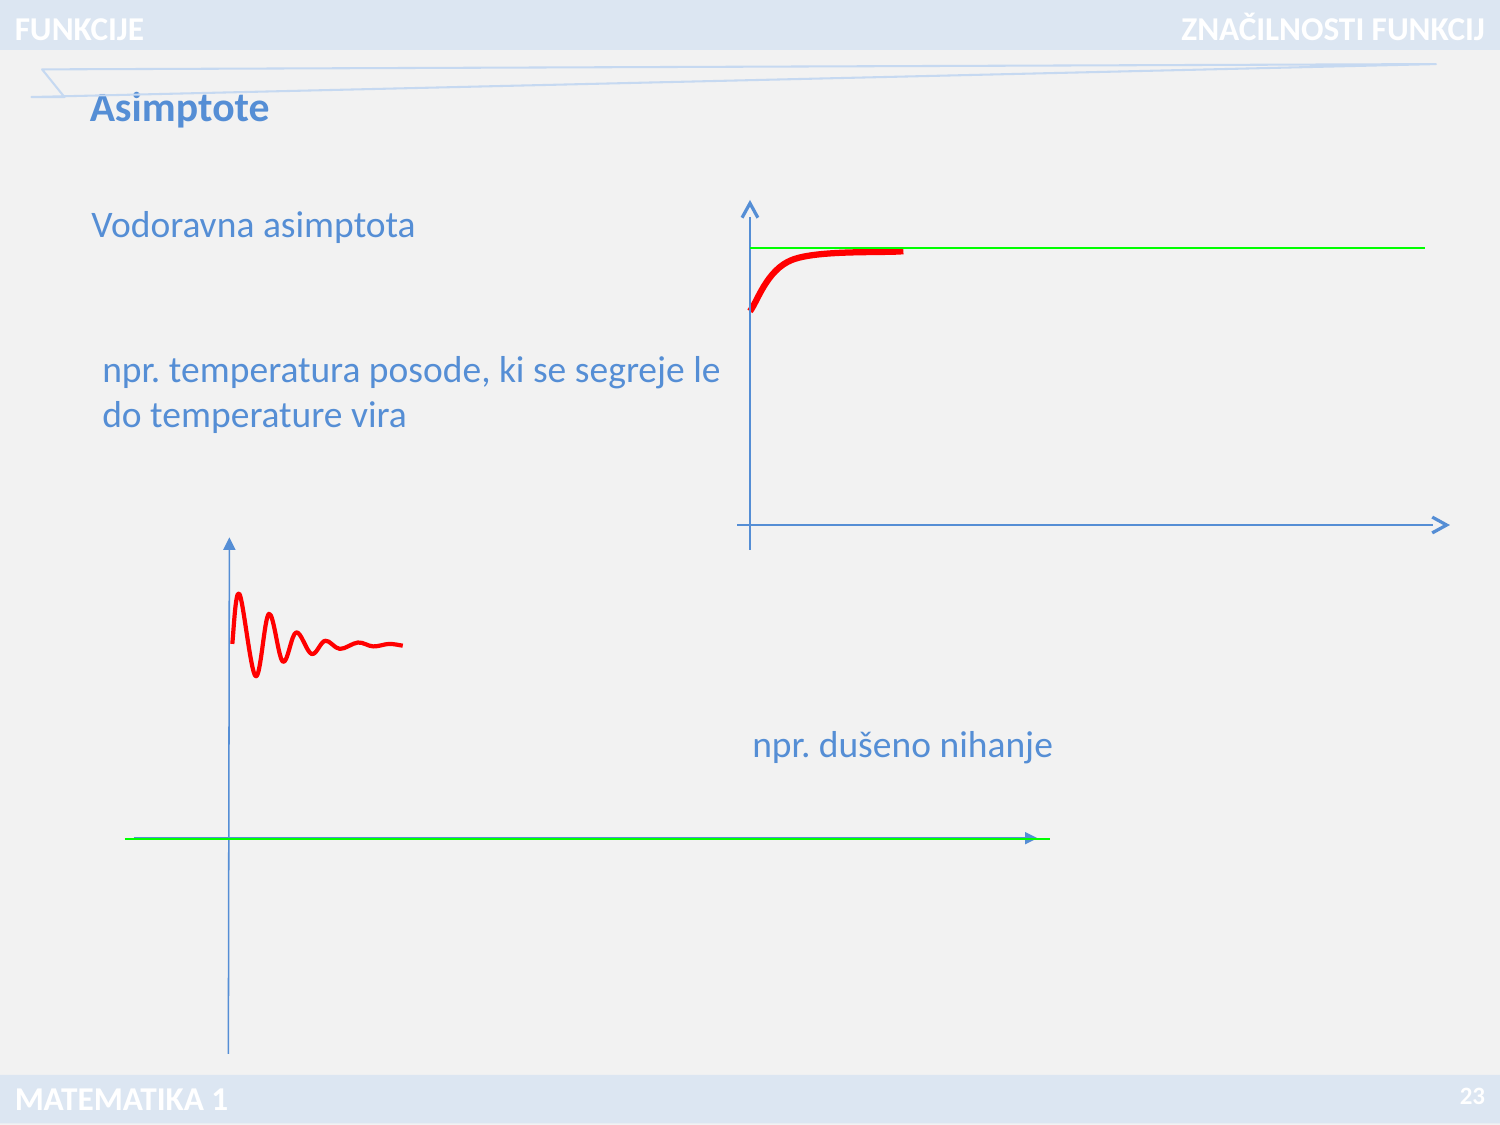

FUNKCIJE
ZNAČILNOSTI FUNKCIJ
Asimptote
Vodoravna asimptota
npr. temperatura posode, ki se segreje le do temperature vira
npr. dušeno nihanje
MATEMATIKA 1